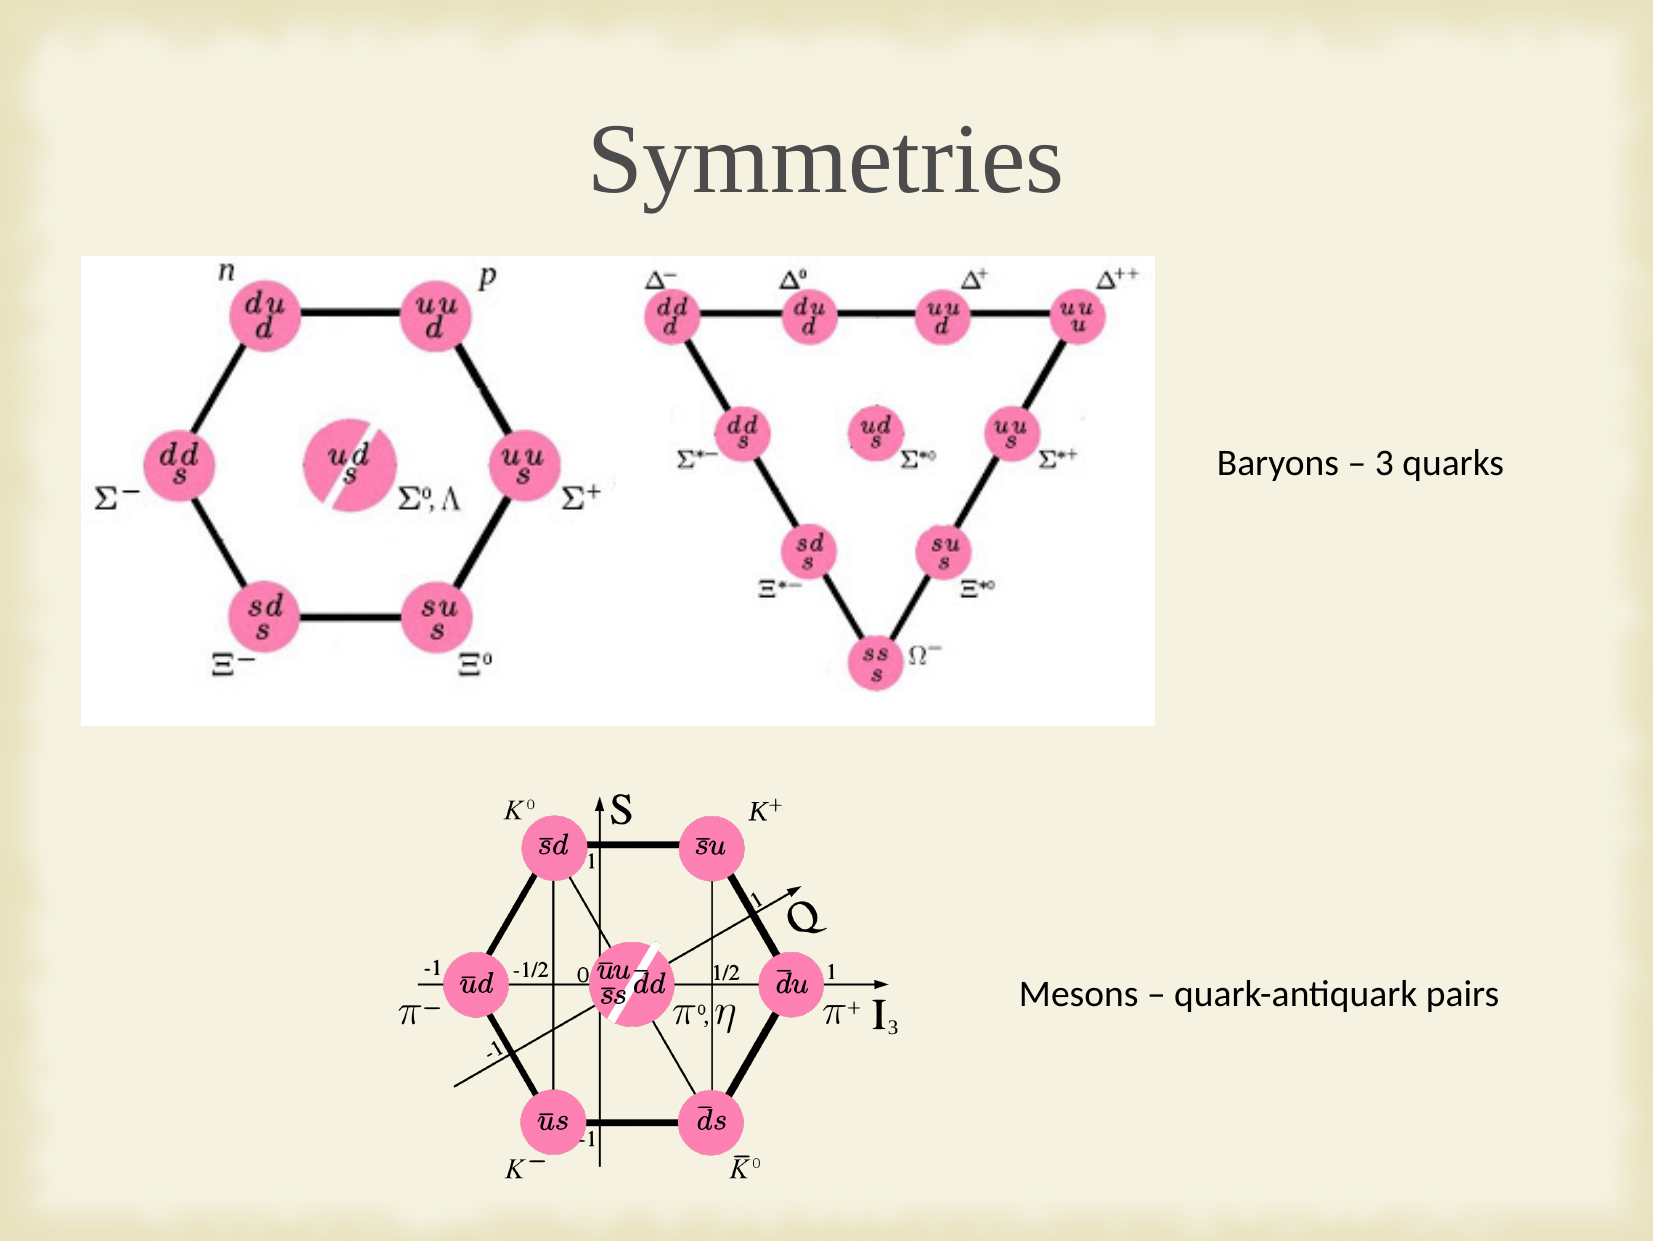

# Symmetries
Baryons – 3 quarks
Mesons – quark-antiquark pairs